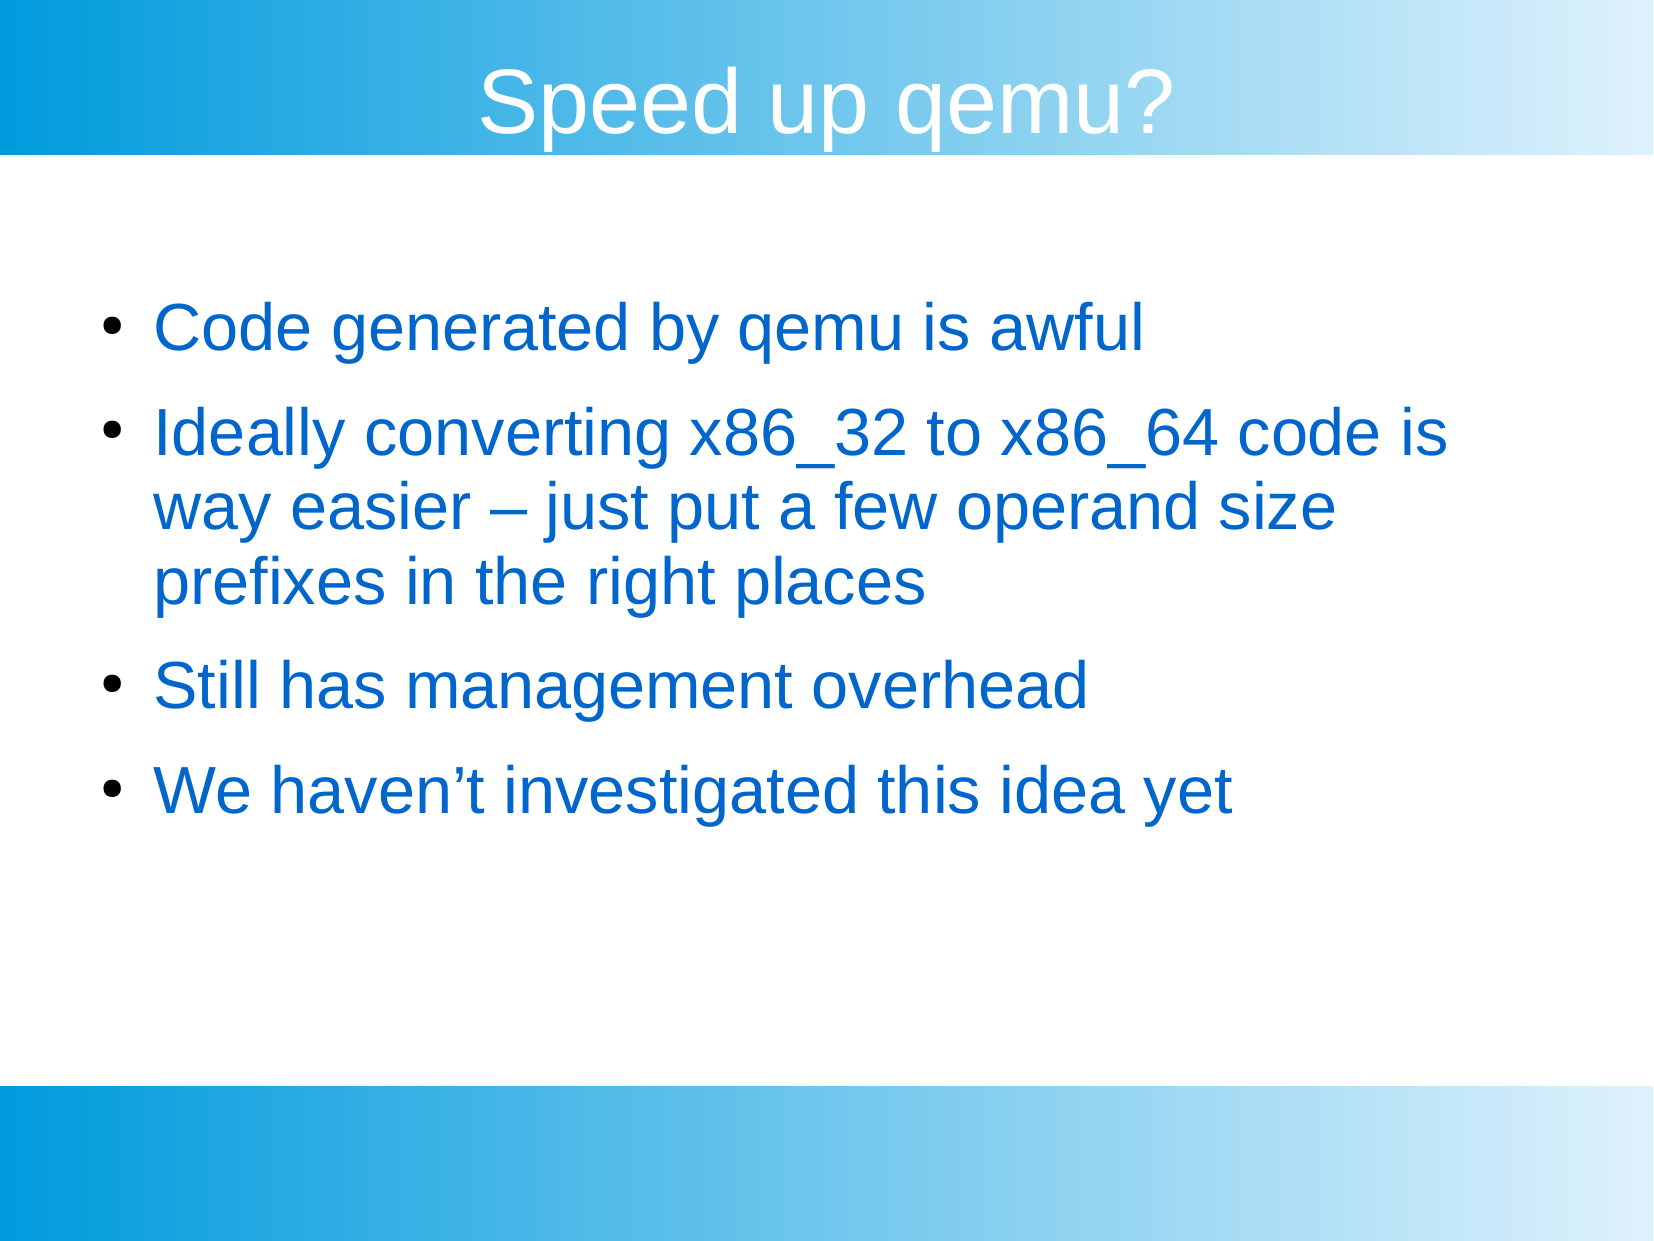

# Speed up qemu?
Code generated by qemu is awful
Ideally converting x86_32 to x86_64 code is way easier – just put a few operand size prefixes in the right places
Still has management overhead
We haven’t investigated this idea yet